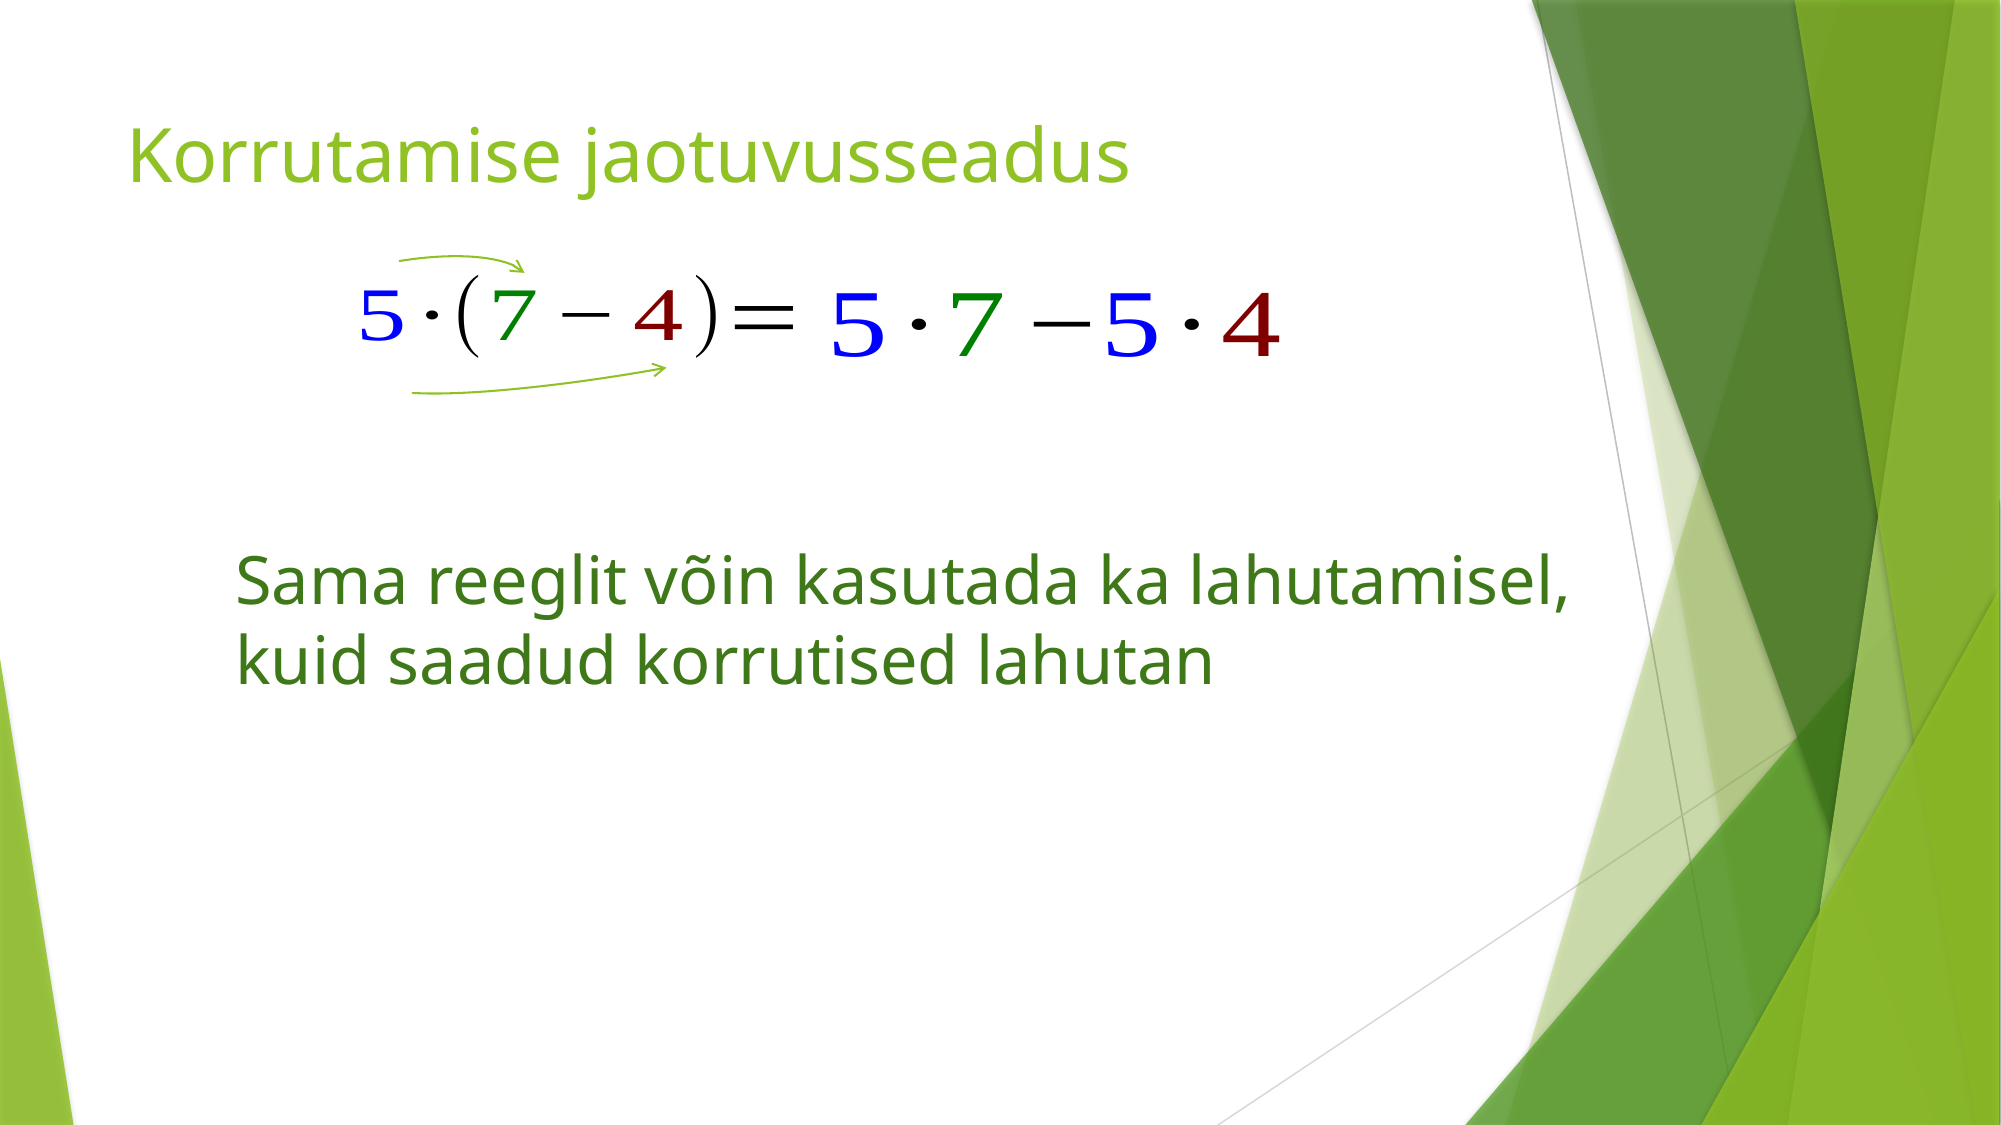

# Korrutamise jaotuvusseadus
Sama reeglit võin kasutada ka lahutamisel,
kuid saadud korrutised lahutan